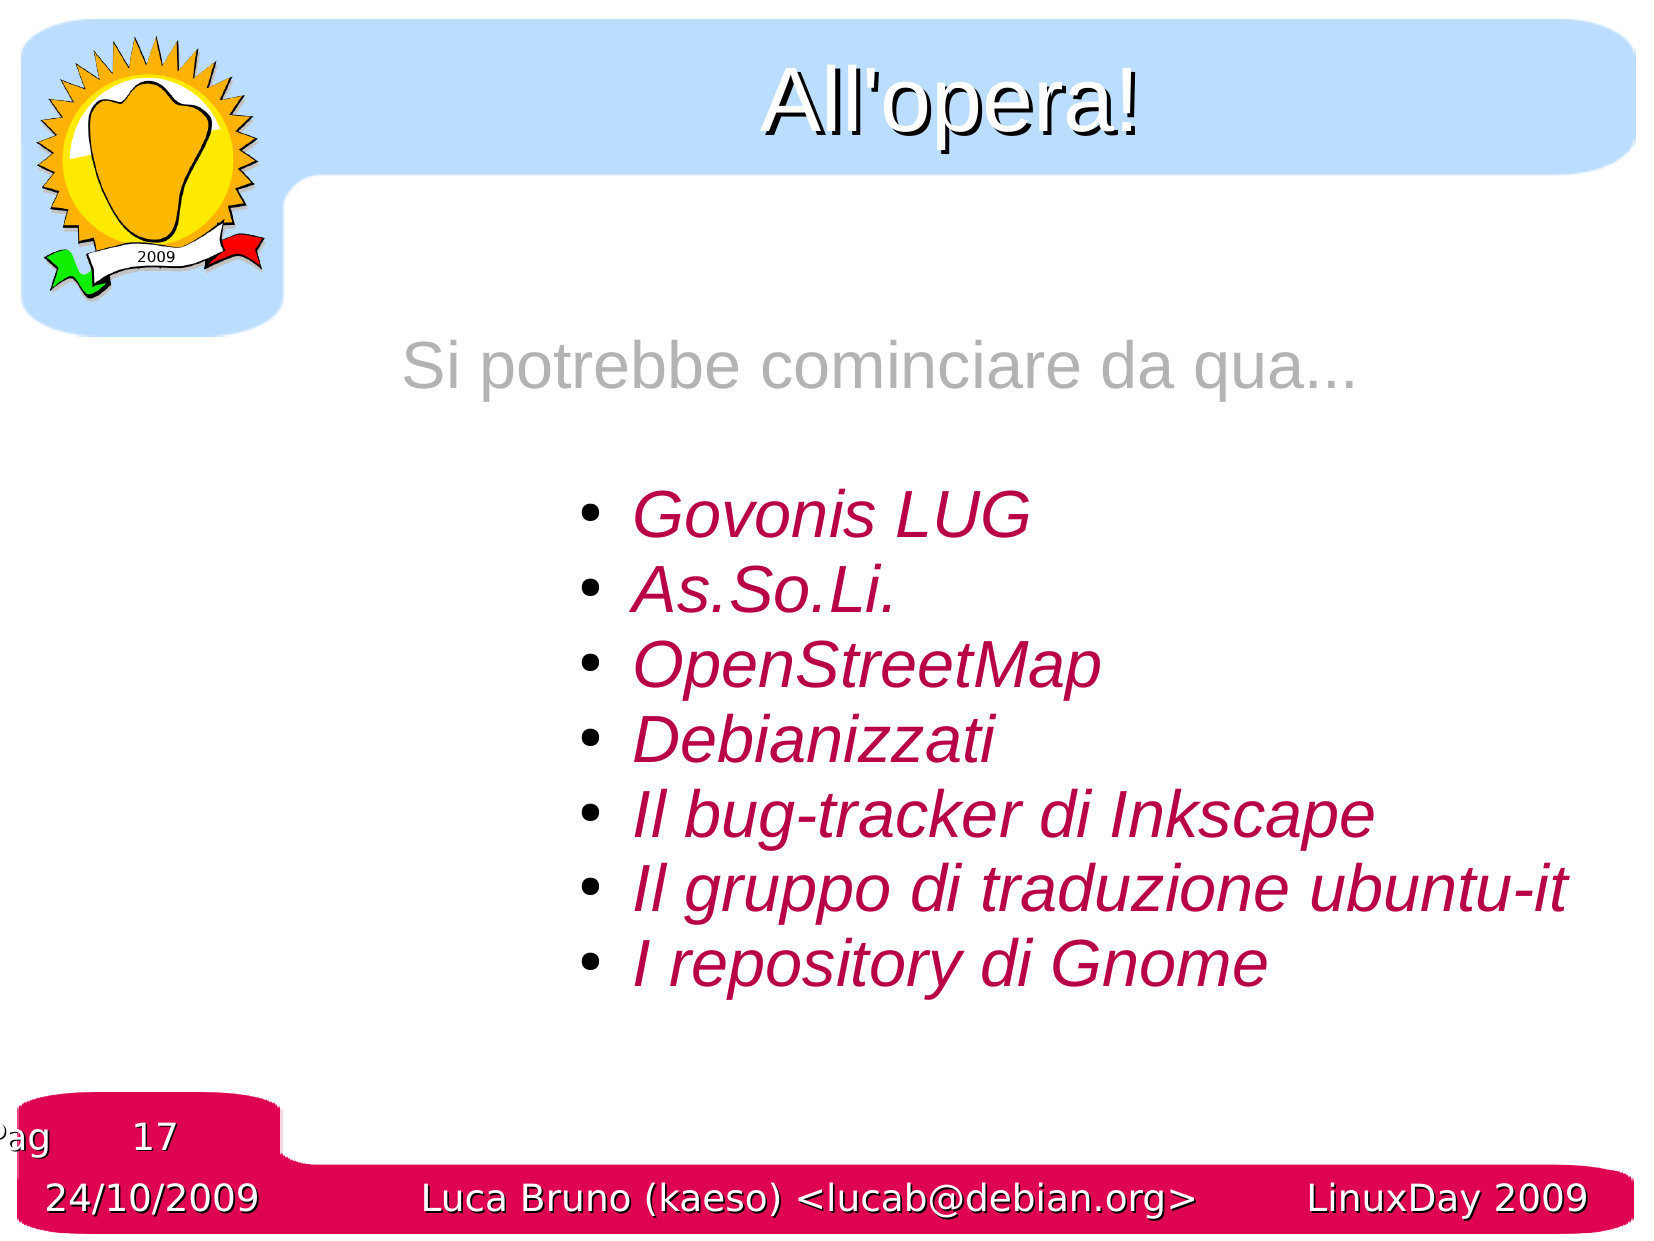

# All'opera!
Si potrebbe cominciare da qua...
 Govonis LUG
 As.So.Li.
 OpenStreetMap
 Debianizzati
 Il bug-tracker di Inkscape
 Il gruppo di traduzione ubuntu-it
 I repository di Gnome
Pag
Luca Bruno (kaeso) <lucab@debian.org> 		LinuxDay 2009
24/10/2009